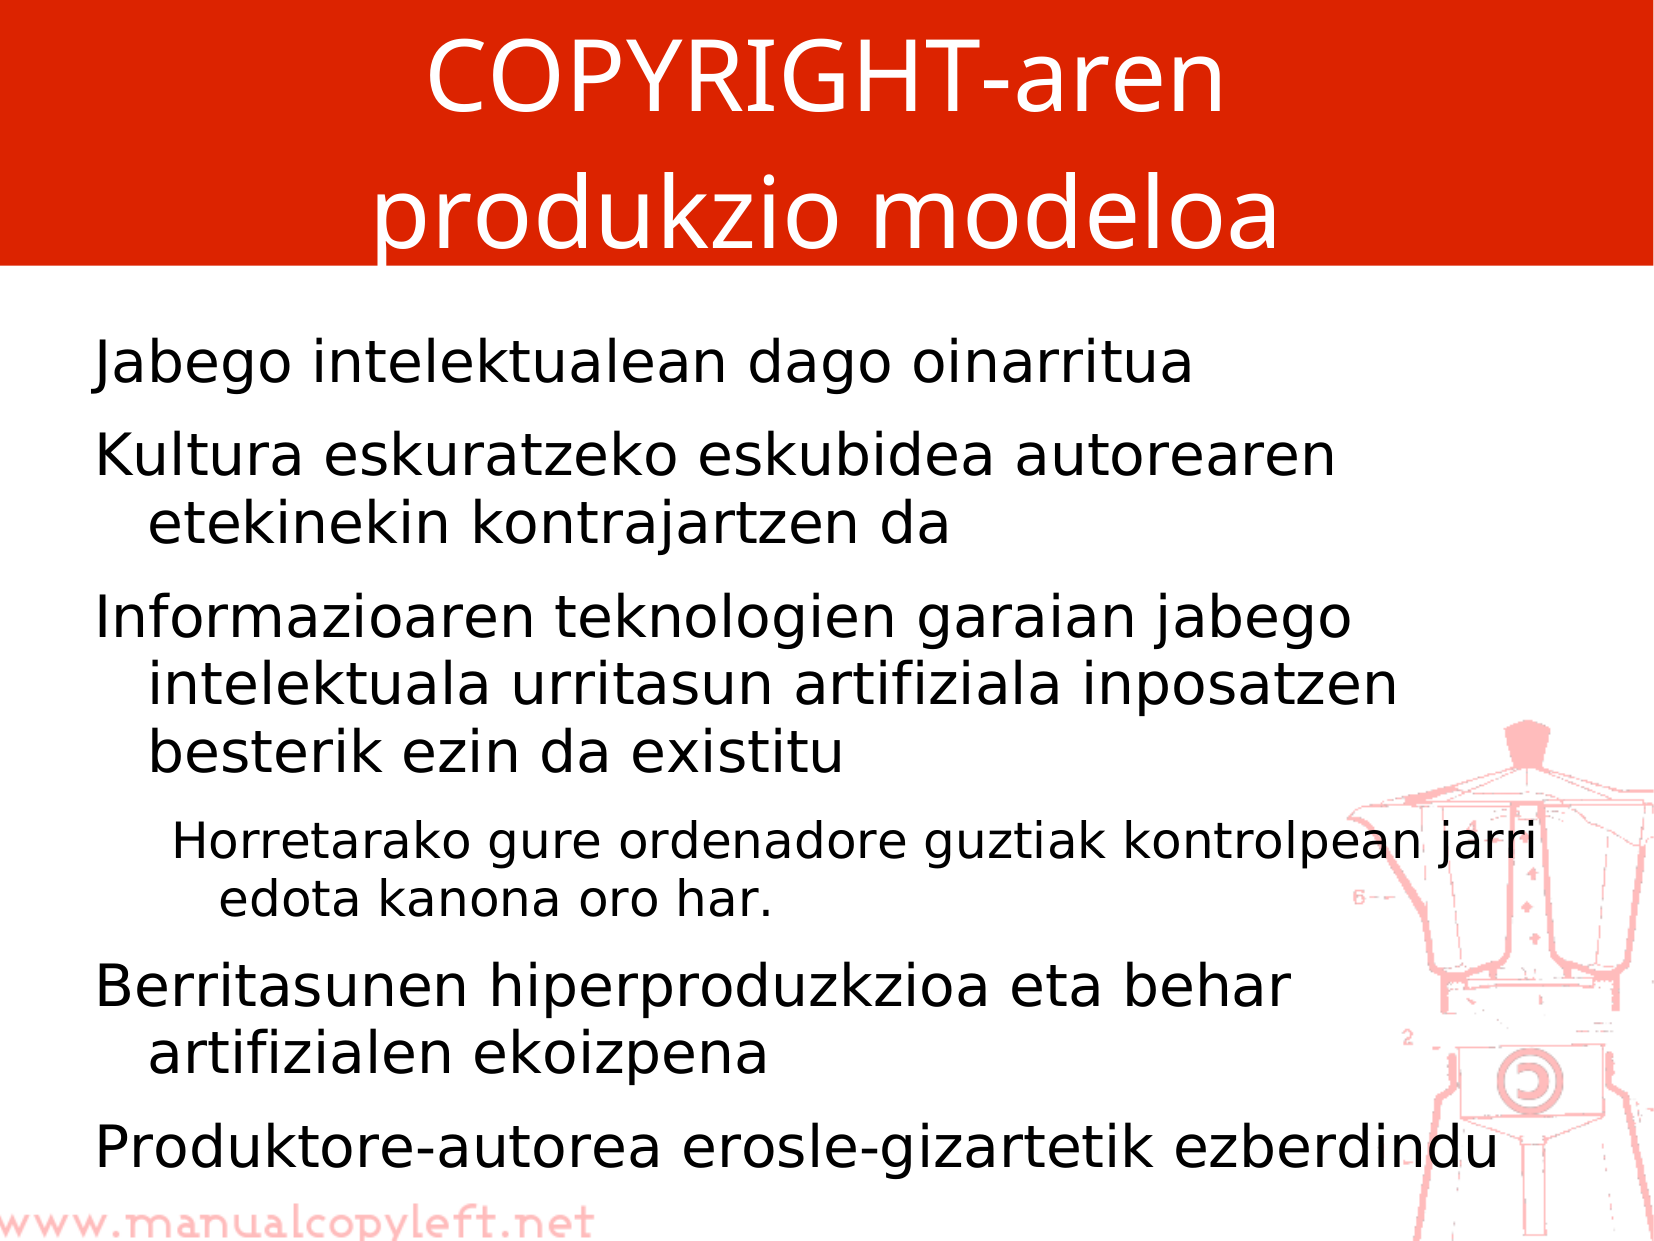

# COPYRIGHT-aren produkzio modeloa
Jabego intelektualean dago oinarritua
Kultura eskuratzeko eskubidea autorearen etekinekin kontrajartzen da
Informazioaren teknologien garaian jabego intelektuala urritasun artifiziala inposatzen besterik ezin da existitu
Horretarako gure ordenadore guztiak kontrolpean jarri edota kanona oro har.
Berritasunen hiperproduzkzioa eta behar artifizialen ekoizpena
Produktore-autorea erosle-gizartetik ezberdindu